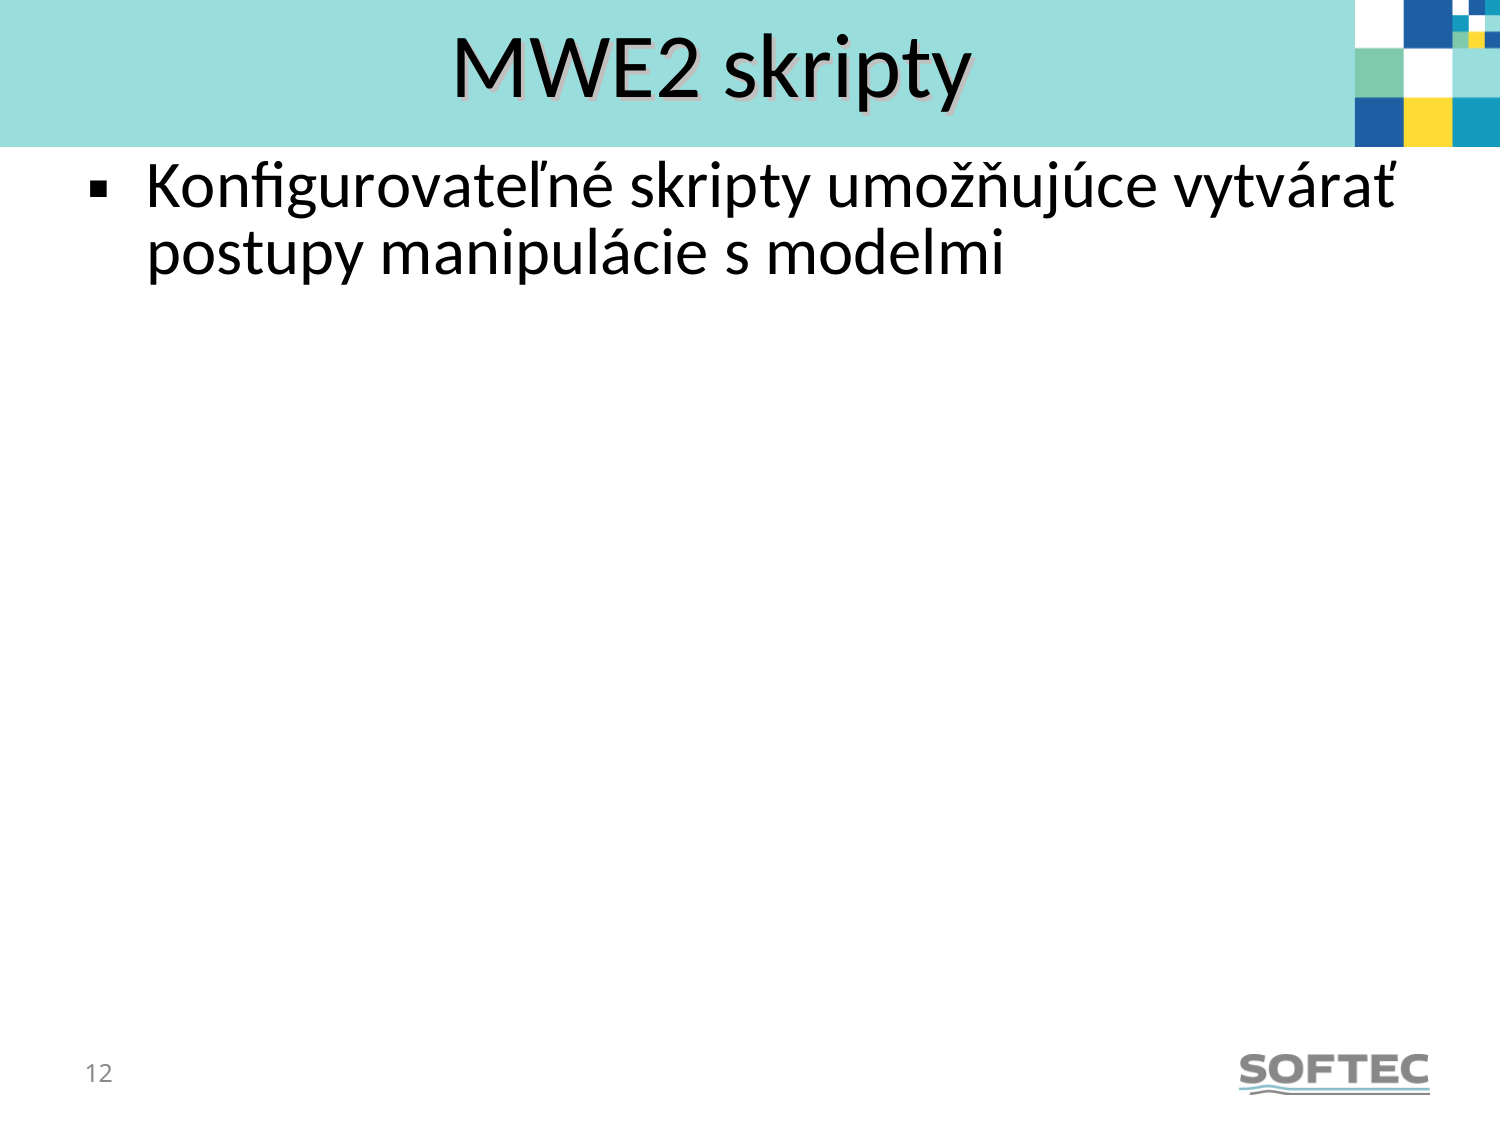

# MWE2 skripty
Konfigurovateľné skripty umožňujúce vytvárať postupy manipulácie s modelmi